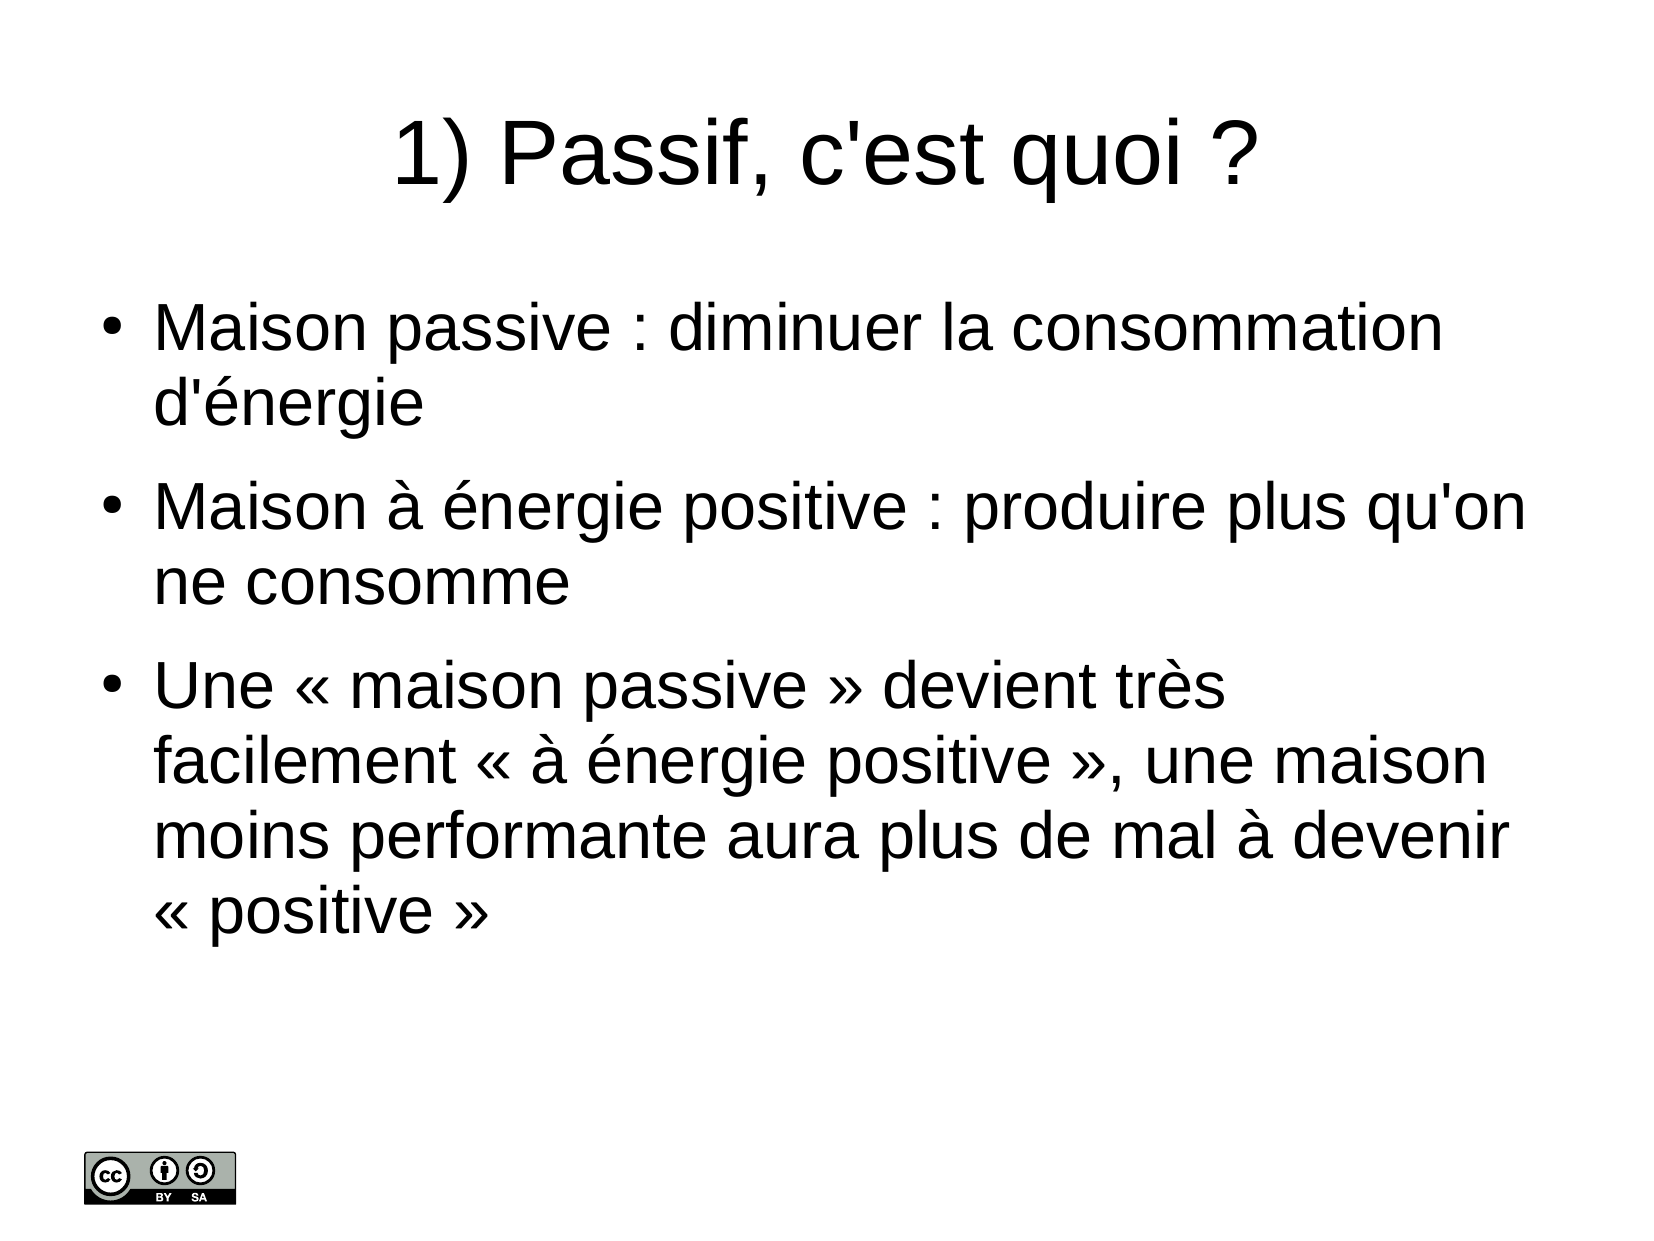

# 1) Passif, c'est quoi ?
Maison passive : diminuer la consommation d'énergie
Maison à énergie positive : produire plus qu'on ne consomme
Une « maison passive » devient très facilement « à énergie positive », une maison moins performante aura plus de mal à devenir « positive »